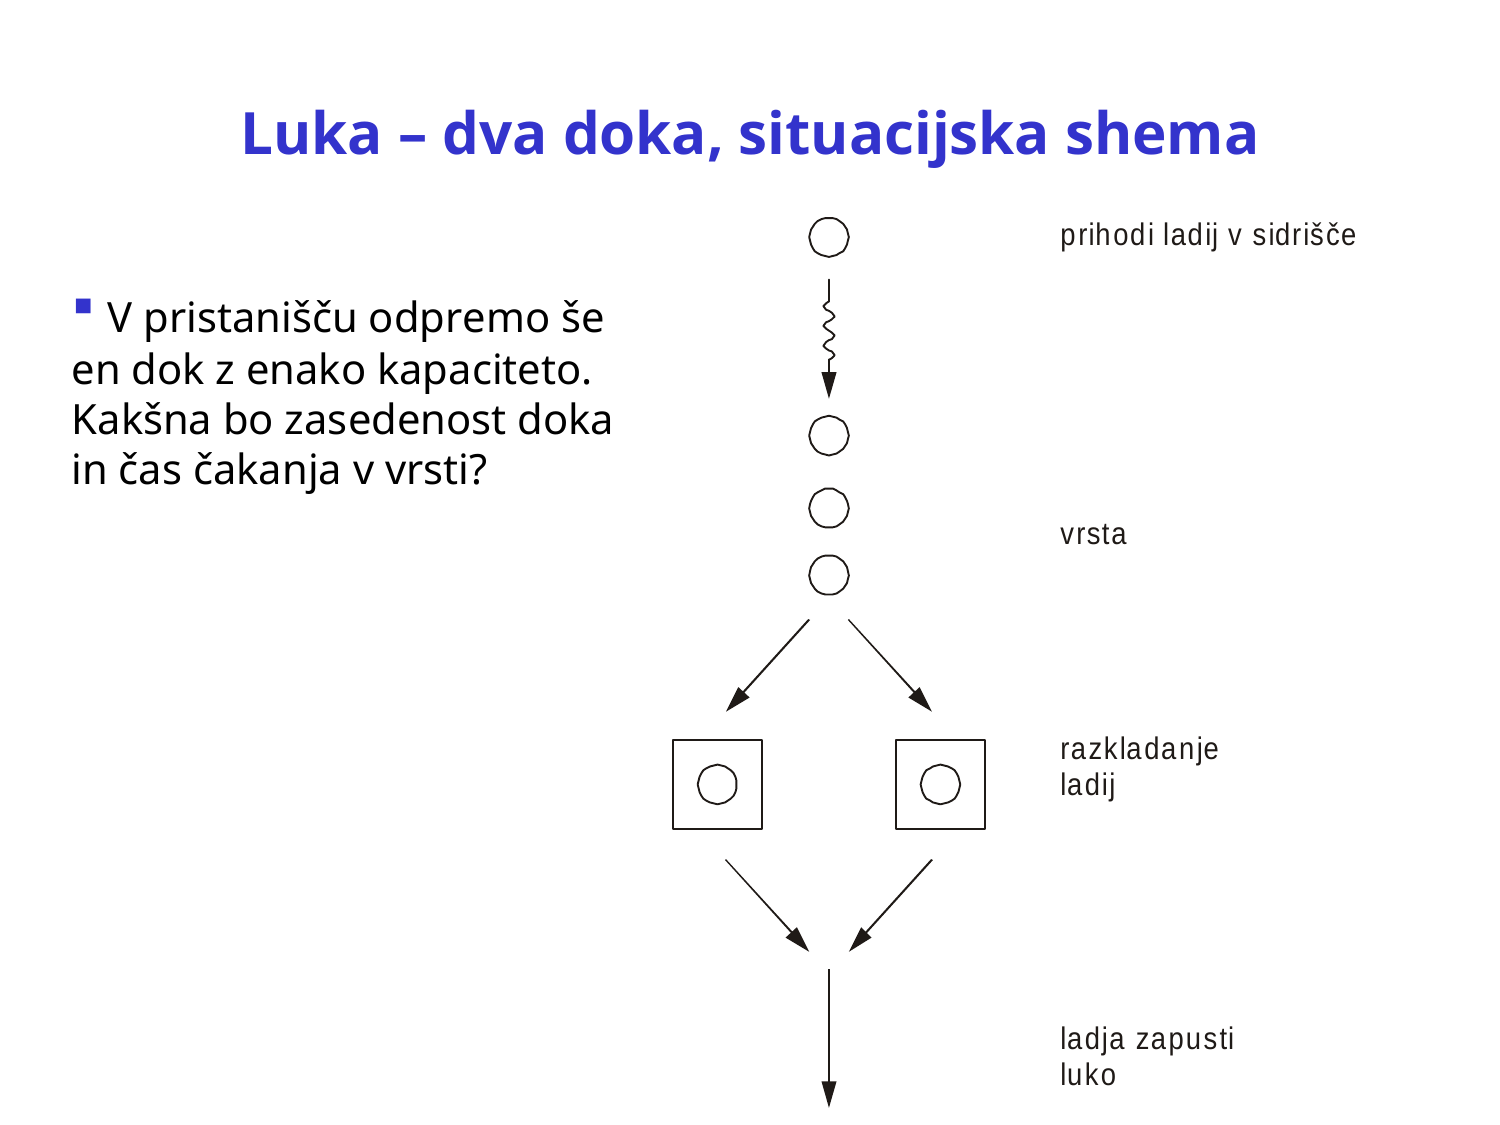

# Luka – dva doka, situacijska shema
 V pristanišču odpremo še
en dok z enako kapaciteto.
Kakšna bo zasedenost doka
in čas čakanja v vrsti?